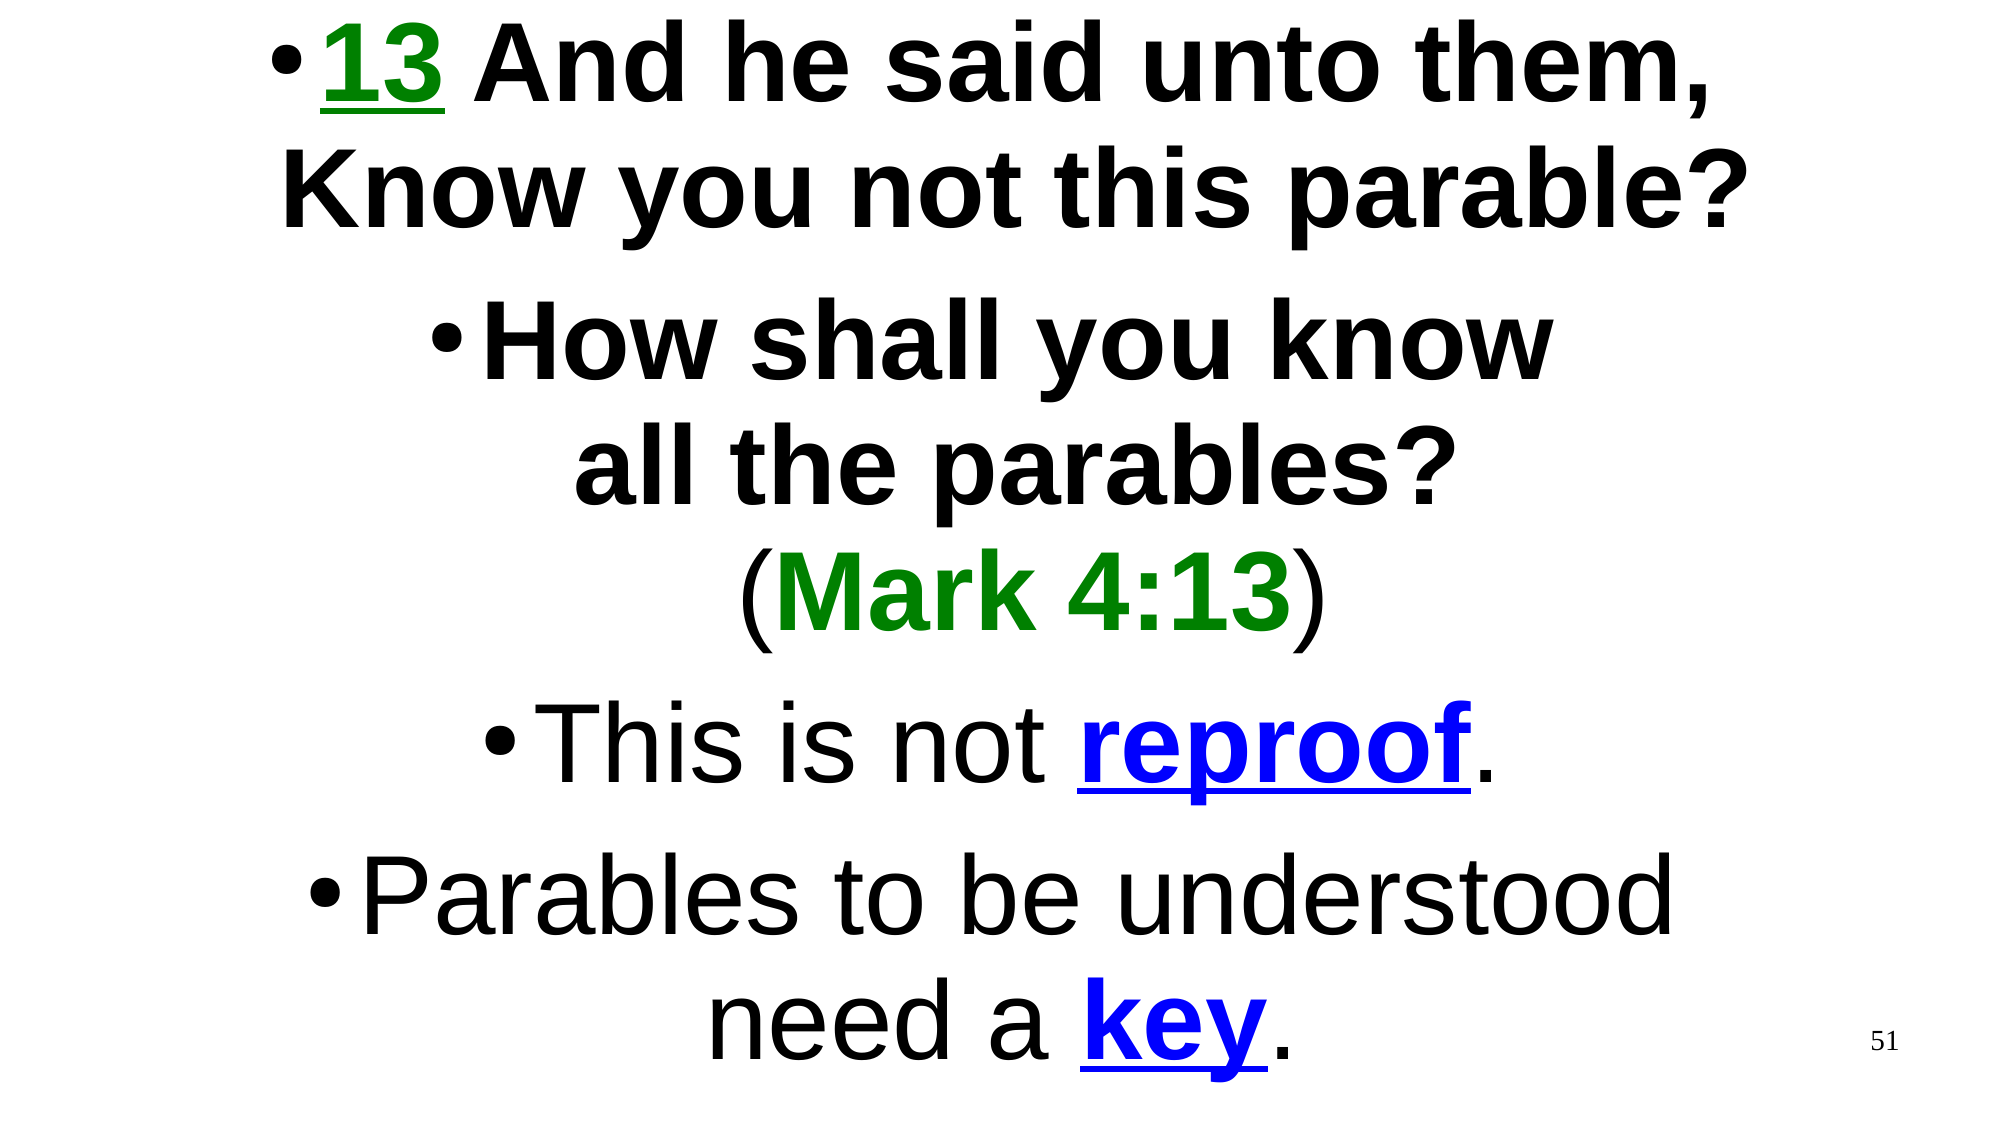

# 13 And he said unto them, Know you not this parable?
How shall you know
all the parables?
(Mark 4:13)
This is not reproof.
Parables to be understood
need a key.
51